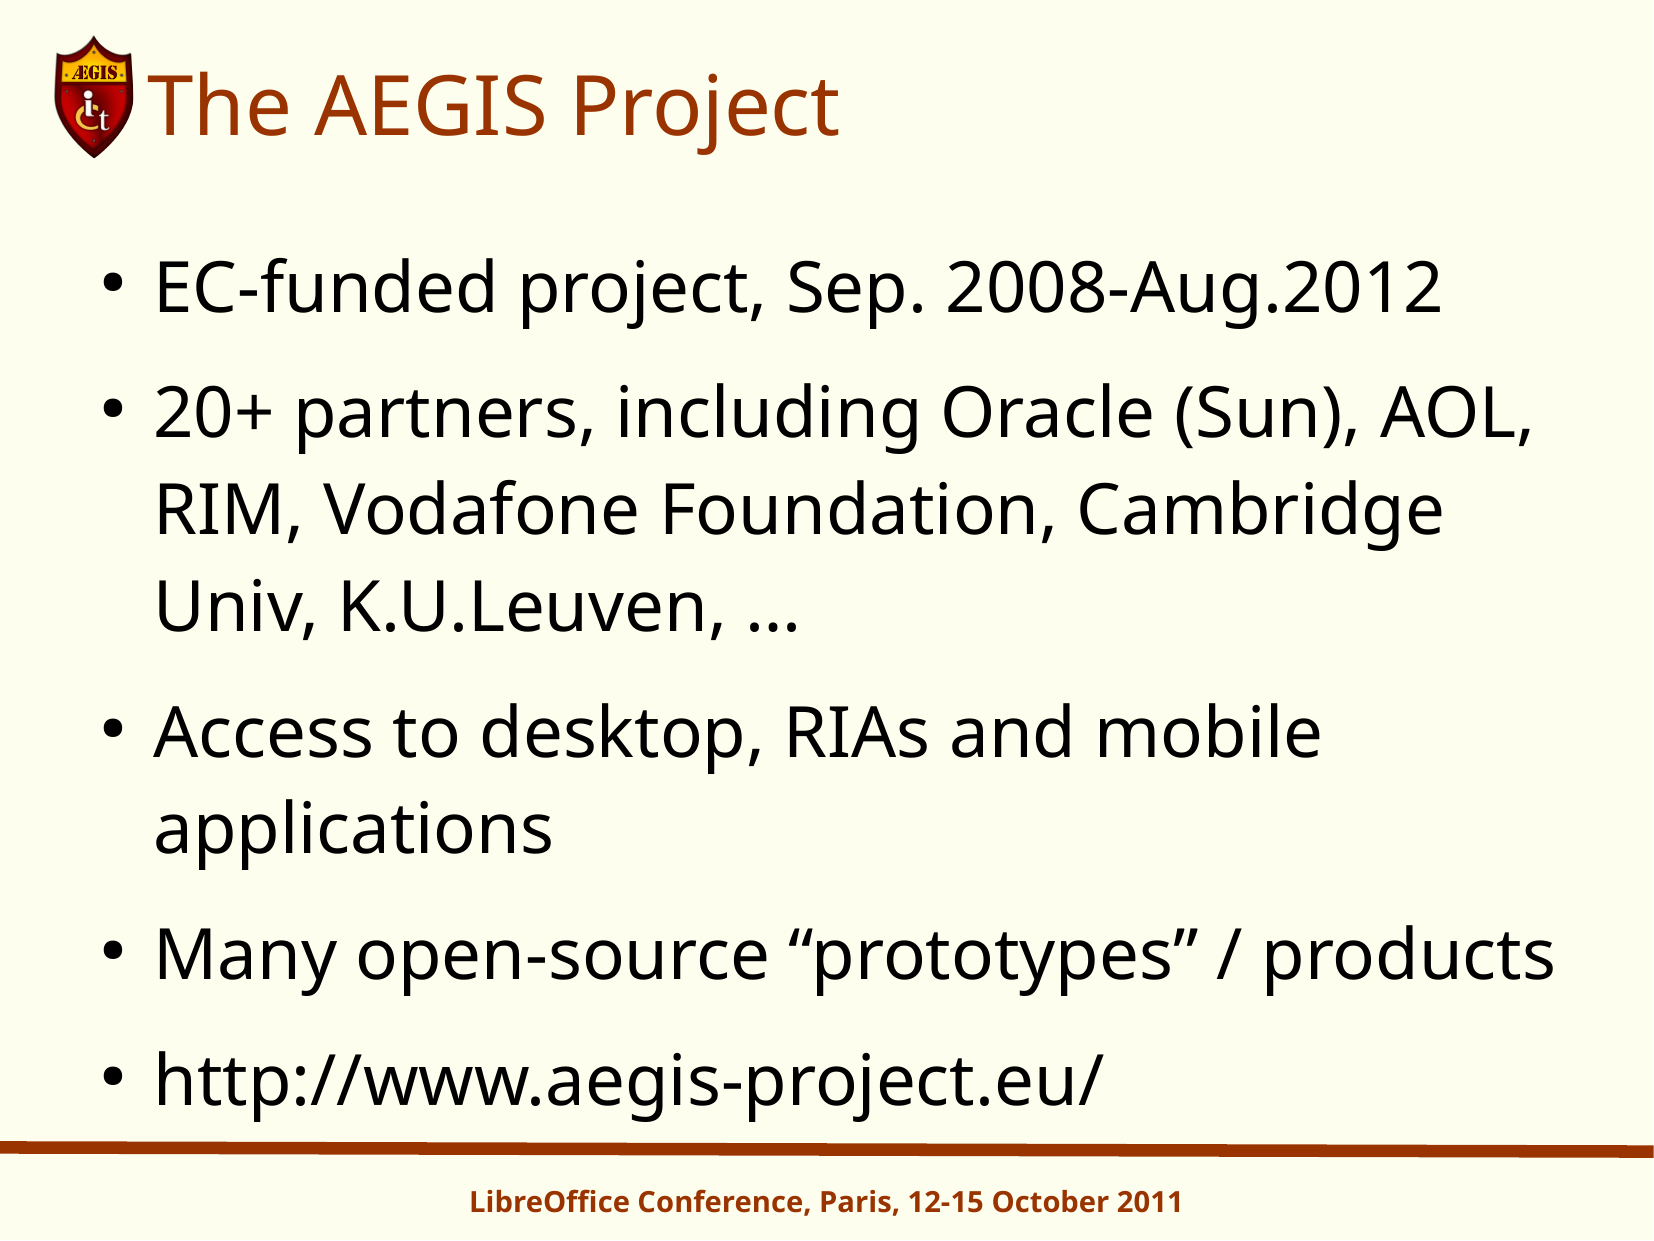

# The AEGIS Project
EC-funded project, Sep. 2008-Aug.2012
20+ partners, including Oracle (Sun), AOL, RIM, Vodafone Foundation, Cambridge Univ, K.U.Leuven, …
Access to desktop, RIAs and mobile applications
Many open-source “prototypes” / products
http://www.aegis-project.eu/